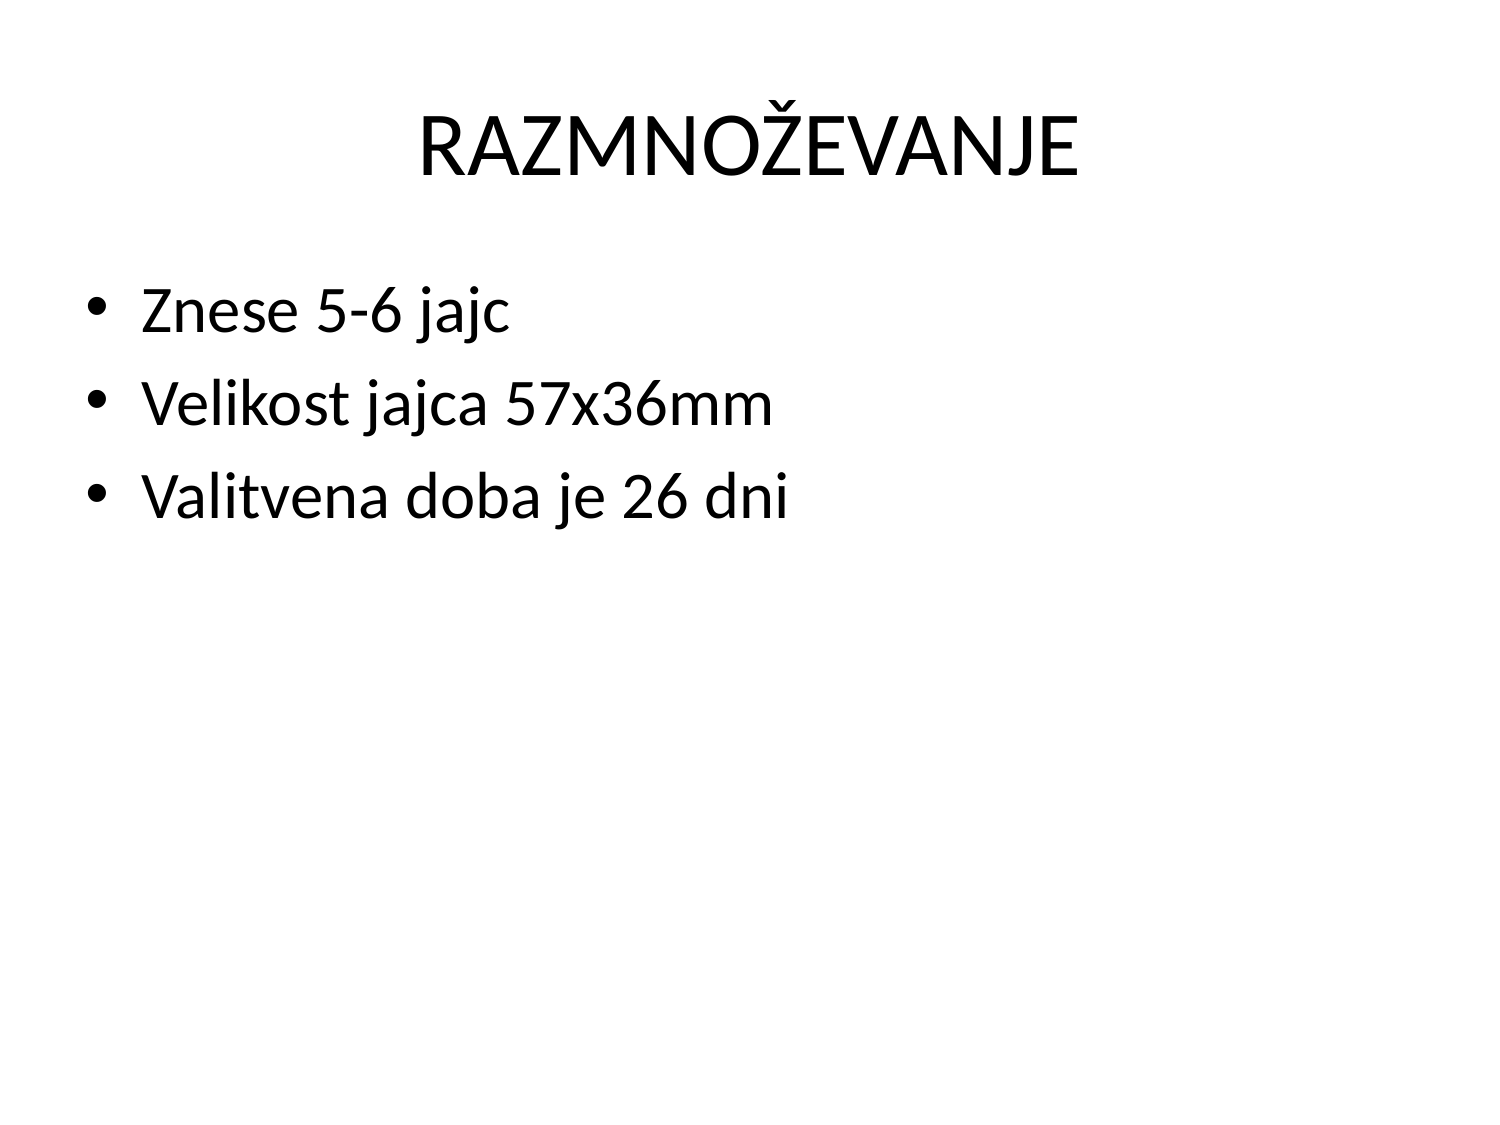

# RAZMNOŽEVANJE
Znese 5-6 jajc
Velikost jajca 57x36mm
Valitvena doba je 26 dni